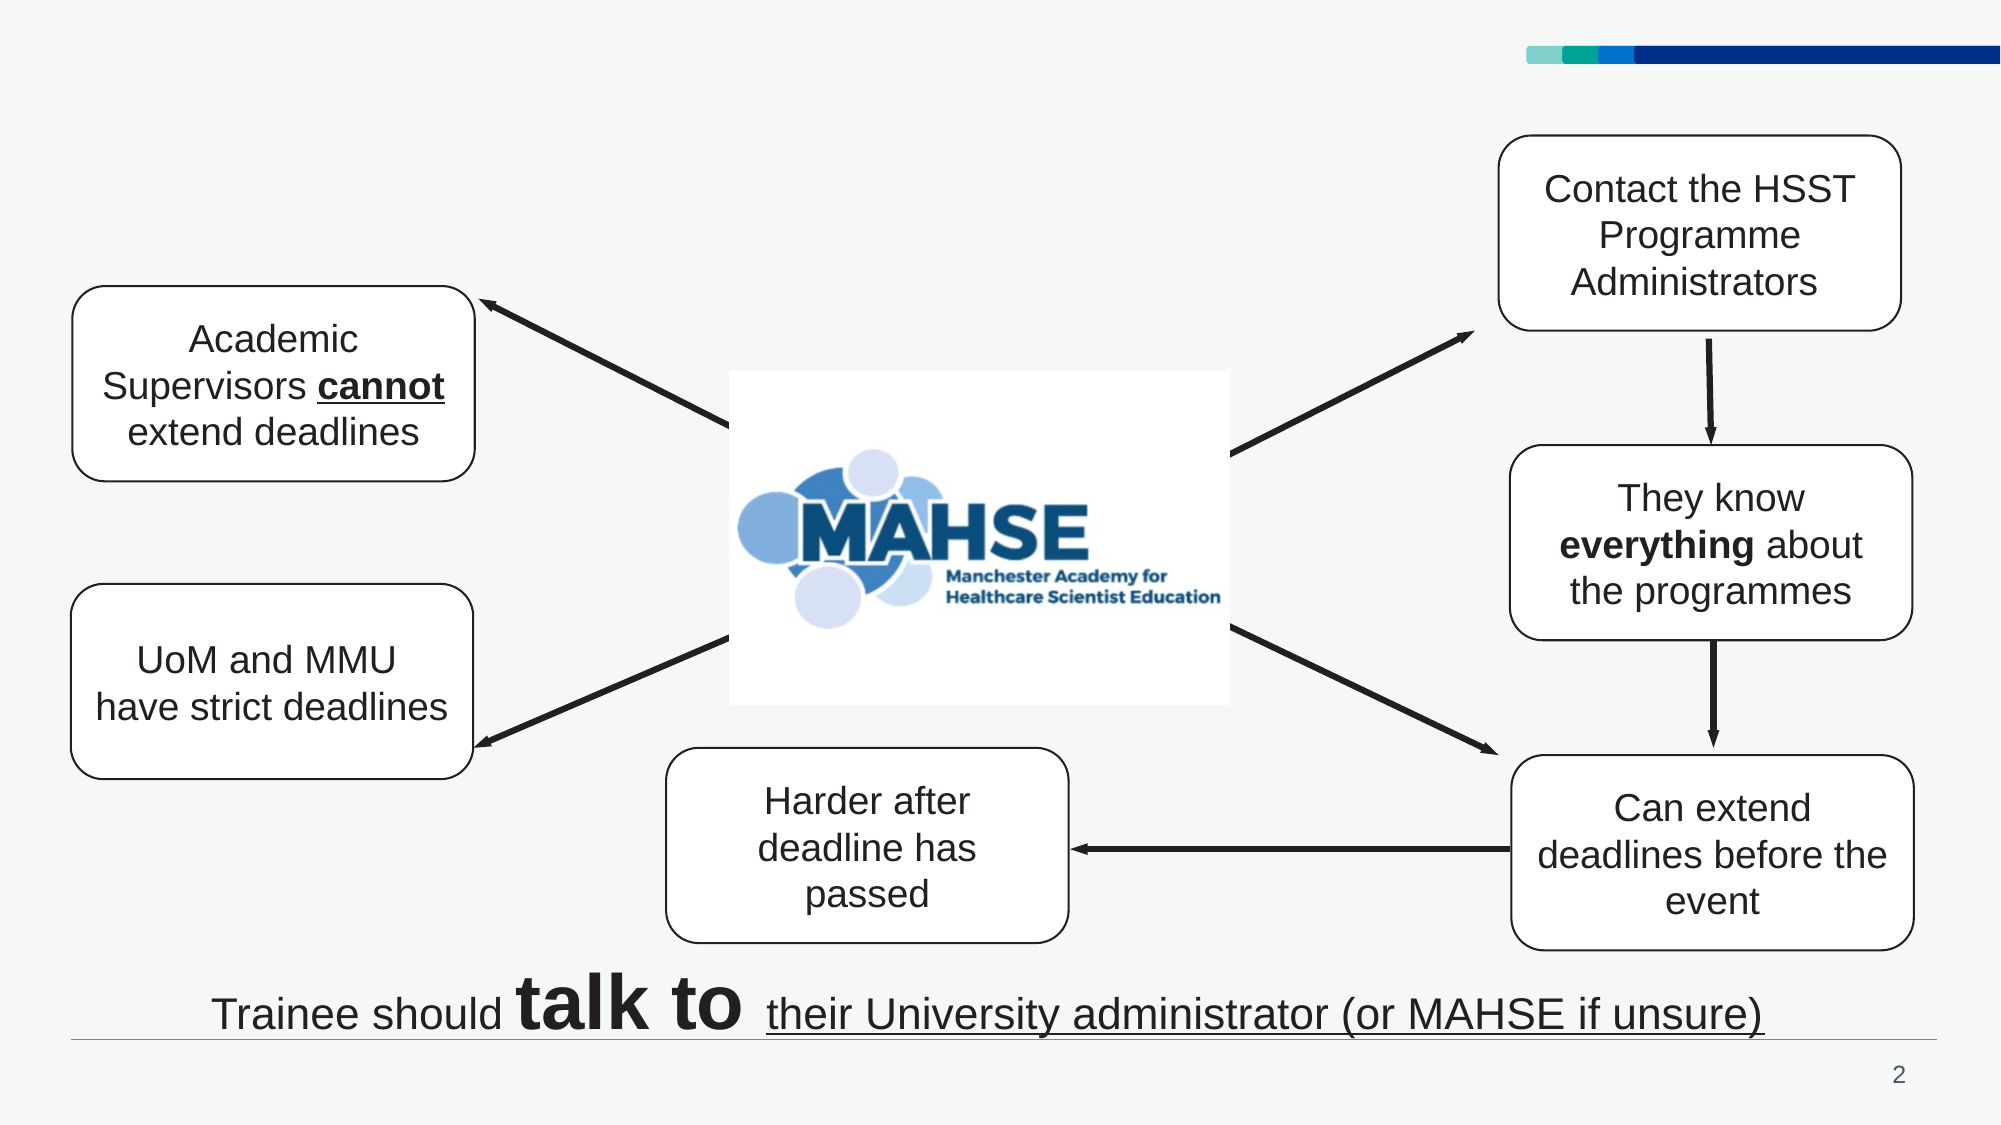

Contact the HSST Programme Administrators
Academic Supervisors cannot extend deadlines
They know everything about the programmes
UoM and MMU have strict deadlines
Harder after deadline has passed
Can extend deadlines before the event
Trainee should talk to their University administrator (or MAHSE if unsure)
# If in doubt